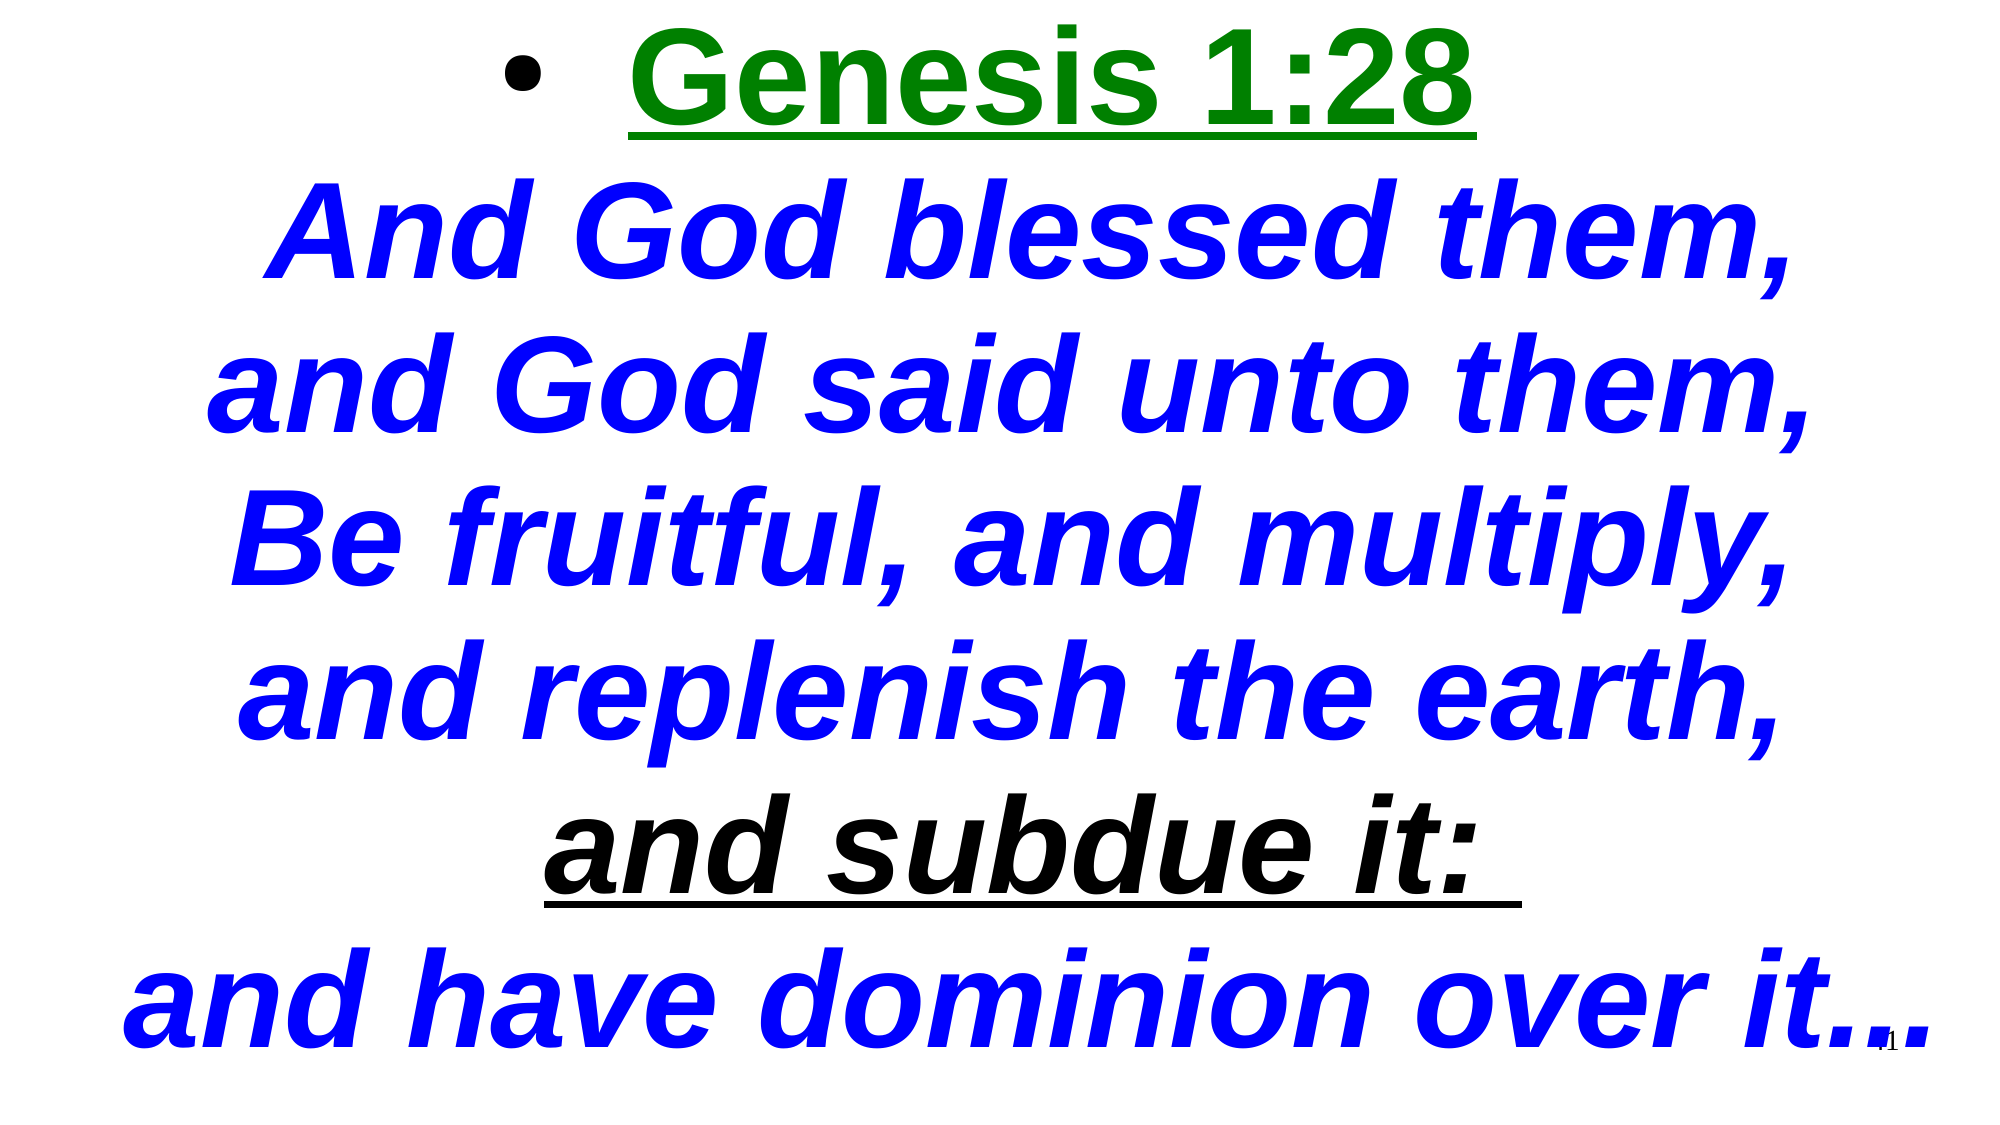

# Genesis 1:28  And God blessed them, and God said unto them, Be fruitful, and multiply, and replenish the earth, and subdue it: and have dominion over it...
41